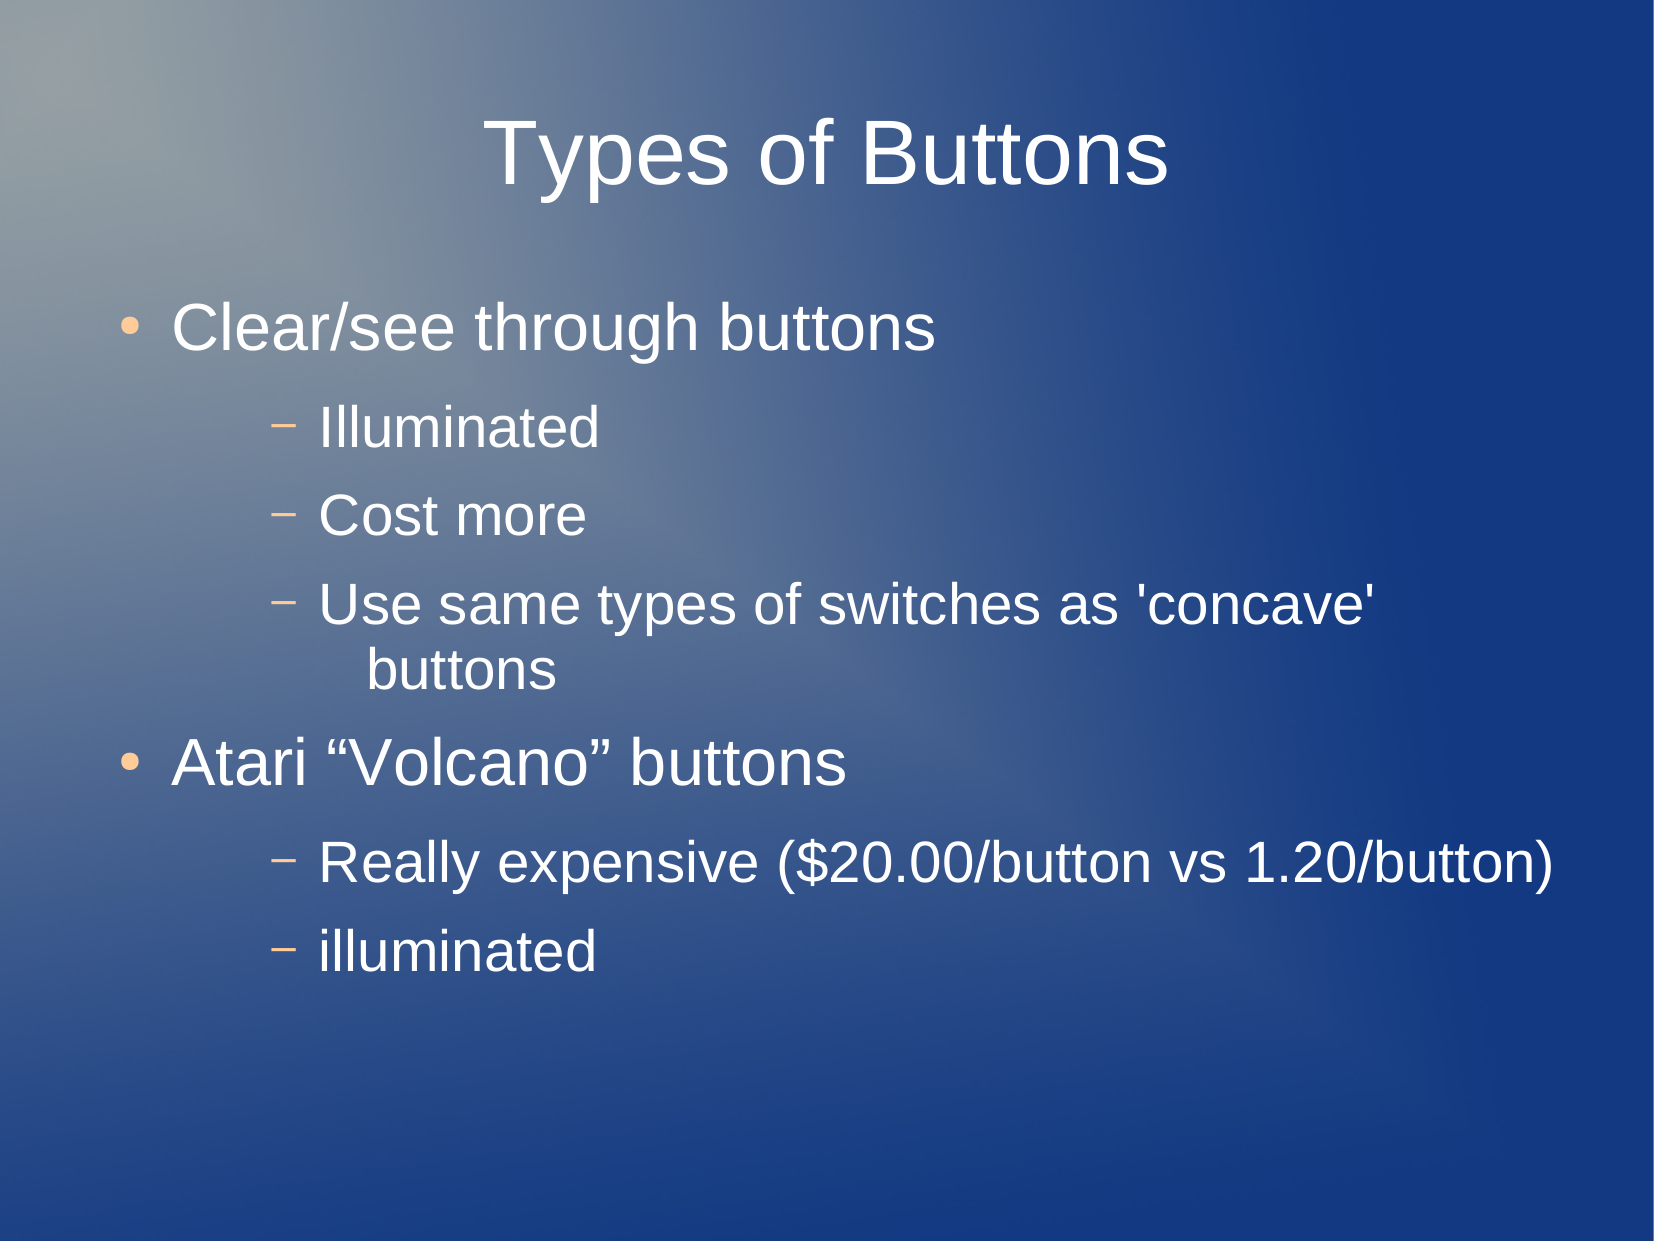

# Types of Buttons
Clear/see through buttons
Illuminated
Cost more
Use same types of switches as 'concave' buttons
Atari “Volcano” buttons
Really expensive ($20.00/button vs 1.20/button)
illuminated